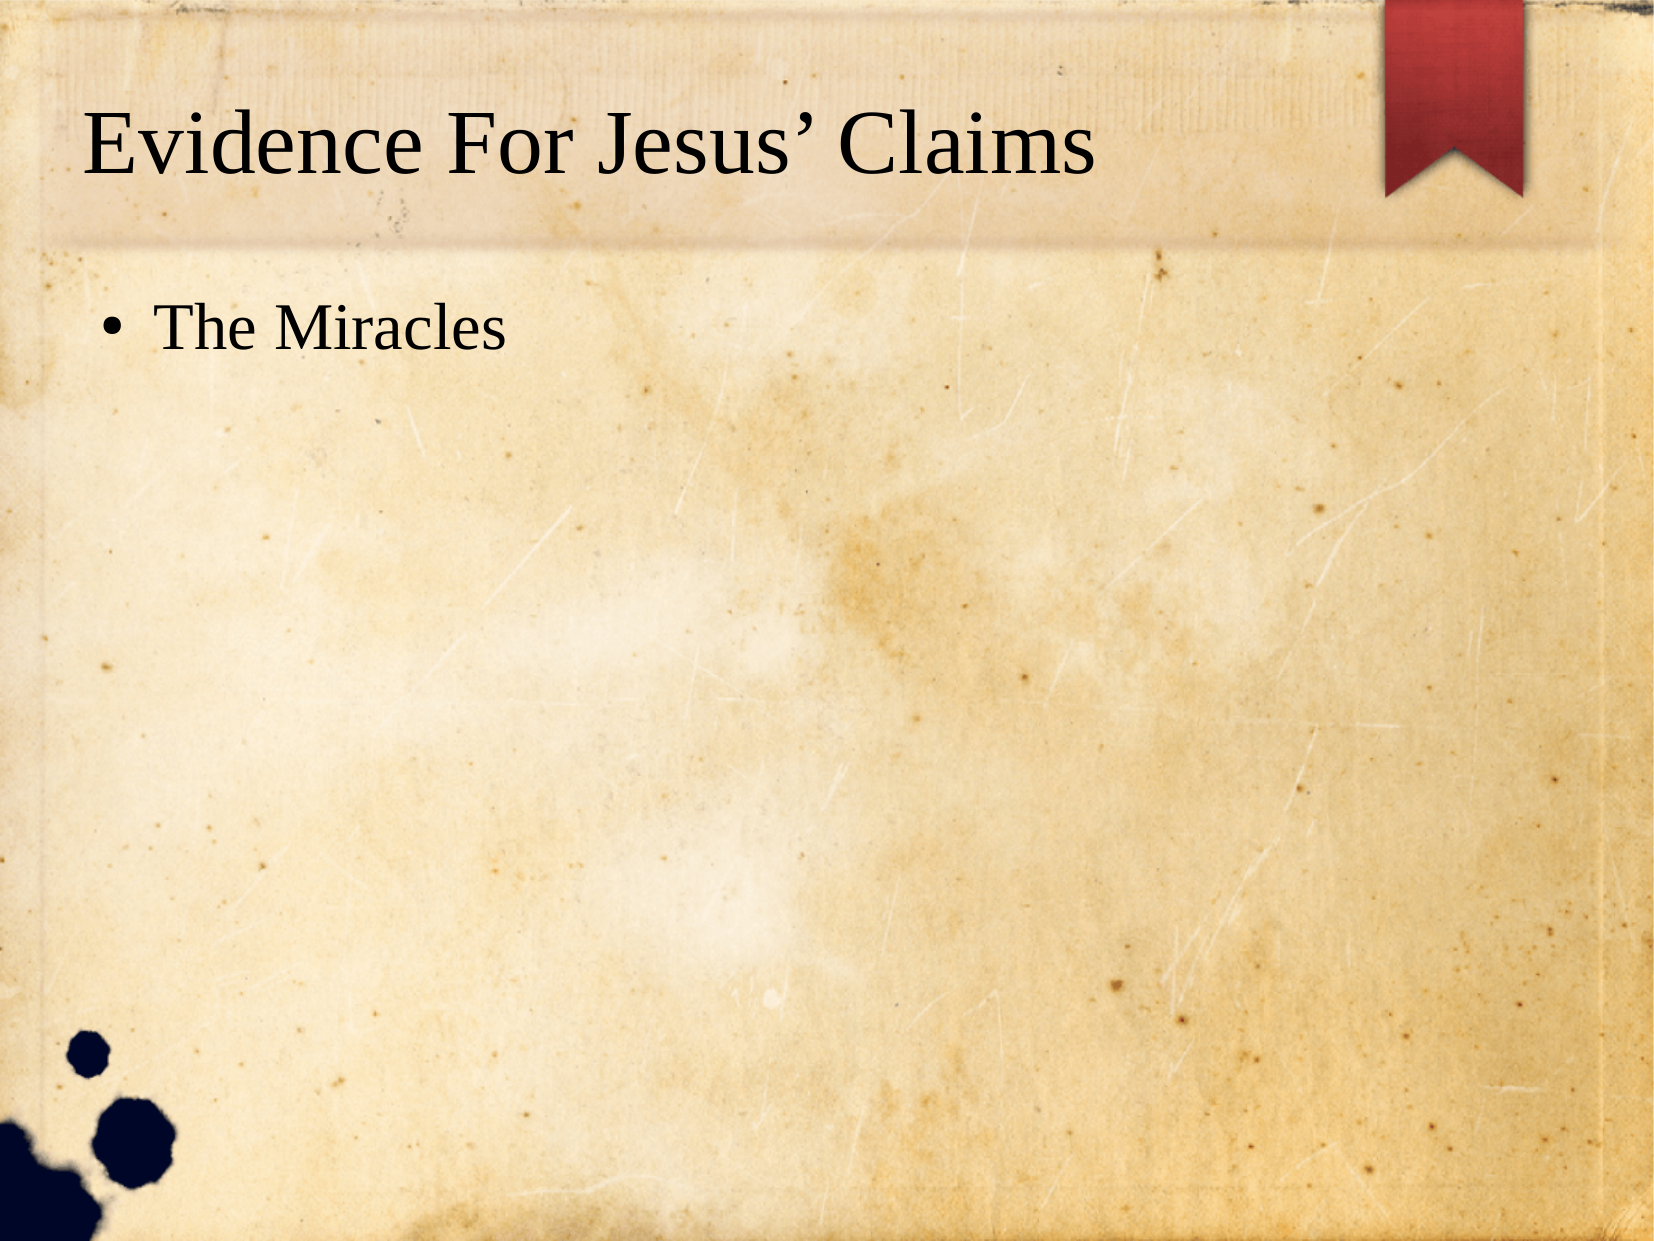

# Evidence For Jesus’ Claims
The Miracles